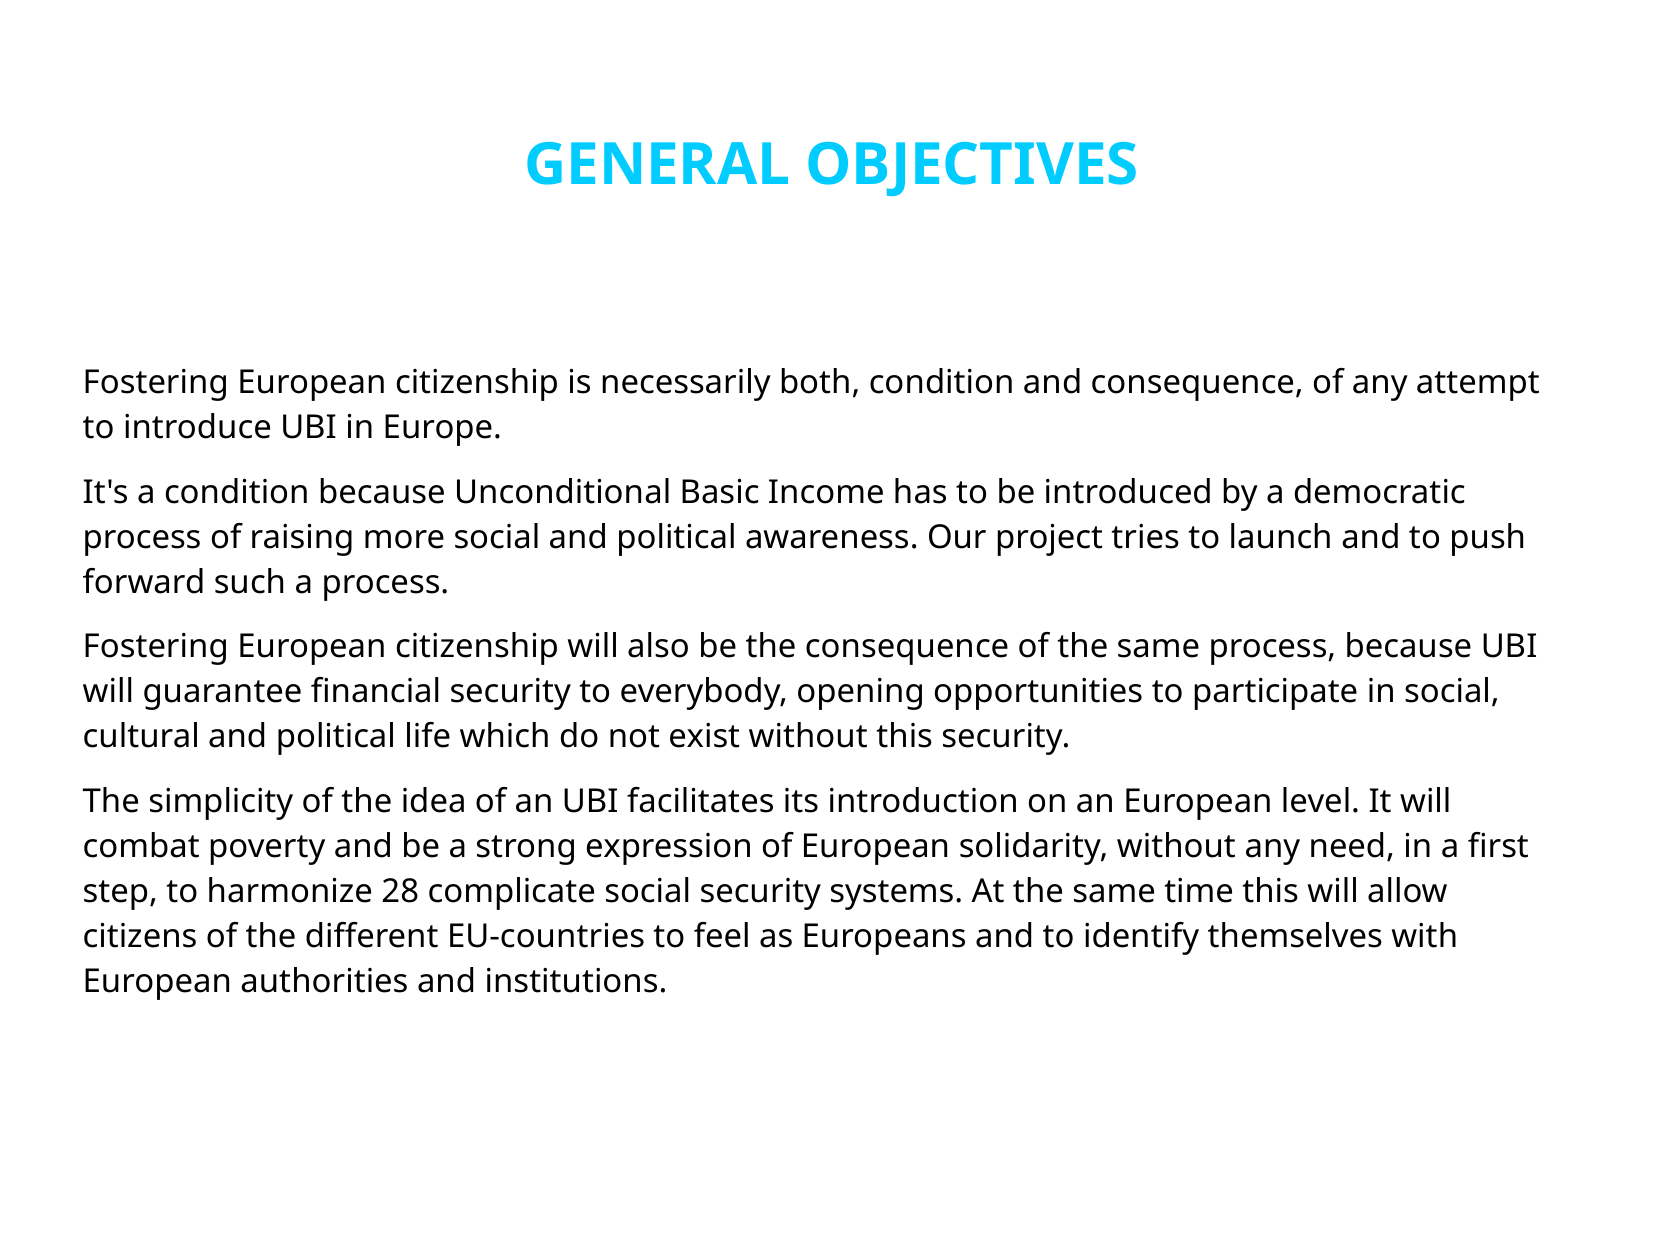

# GENERAL OBJECTIVES
Fostering European citizenship is necessarily both, condition and consequence, of any attempt to introduce UBI in Europe.
It's a condition because Unconditional Basic Income has to be introduced by a democratic process of raising more social and political awareness. Our project tries to launch and to push forward such a process.
Fostering European citizenship will also be the consequence of the same process, because UBI will guarantee financial security to everybody, opening opportunities to participate in social, cultural and political life which do not exist without this security.
The simplicity of the idea of an UBI facilitates its introduction on an European level. It will combat poverty and be a strong expression of European solidarity, without any need, in a first step, to harmonize 28 complicate social security systems. At the same time this will allow citizens of the different EU-countries to feel as Europeans and to identify themselves with European authorities and institutions.